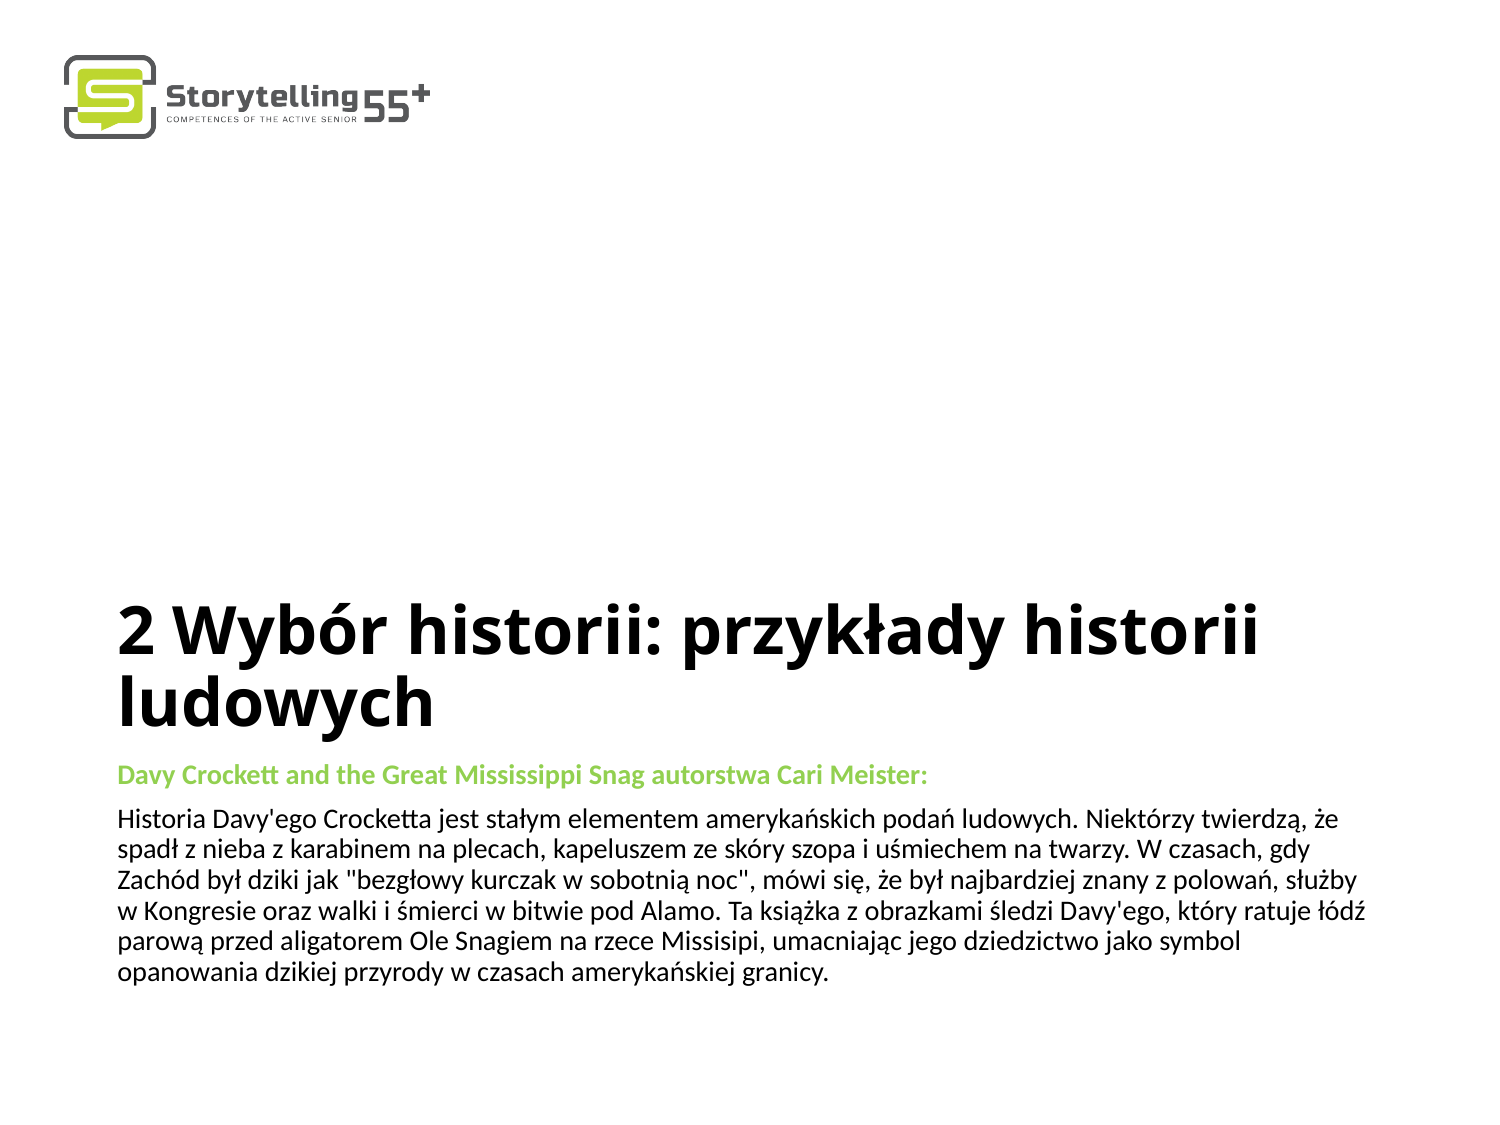

# 2 Wybór historii: przykłady historii ludowych
Davy Crockett and the Great Mississippi Snag autorstwa Cari Meister:
Historia Davy'ego Crocketta jest stałym elementem amerykańskich podań ludowych. Niektórzy twierdzą, że spadł z nieba z karabinem na plecach, kapeluszem ze skóry szopa i uśmiechem na twarzy. W czasach, gdy Zachód był dziki jak "bezgłowy kurczak w sobotnią noc", mówi się, że był najbardziej znany z polowań, służby w Kongresie oraz walki i śmierci w bitwie pod Alamo. Ta książka z obrazkami śledzi Davy'ego, który ratuje łódź parową przed aligatorem Ole Snagiem na rzece Missisipi, umacniając jego dziedzictwo jako symbol opanowania dzikiej przyrody w czasach amerykańskiej granicy.